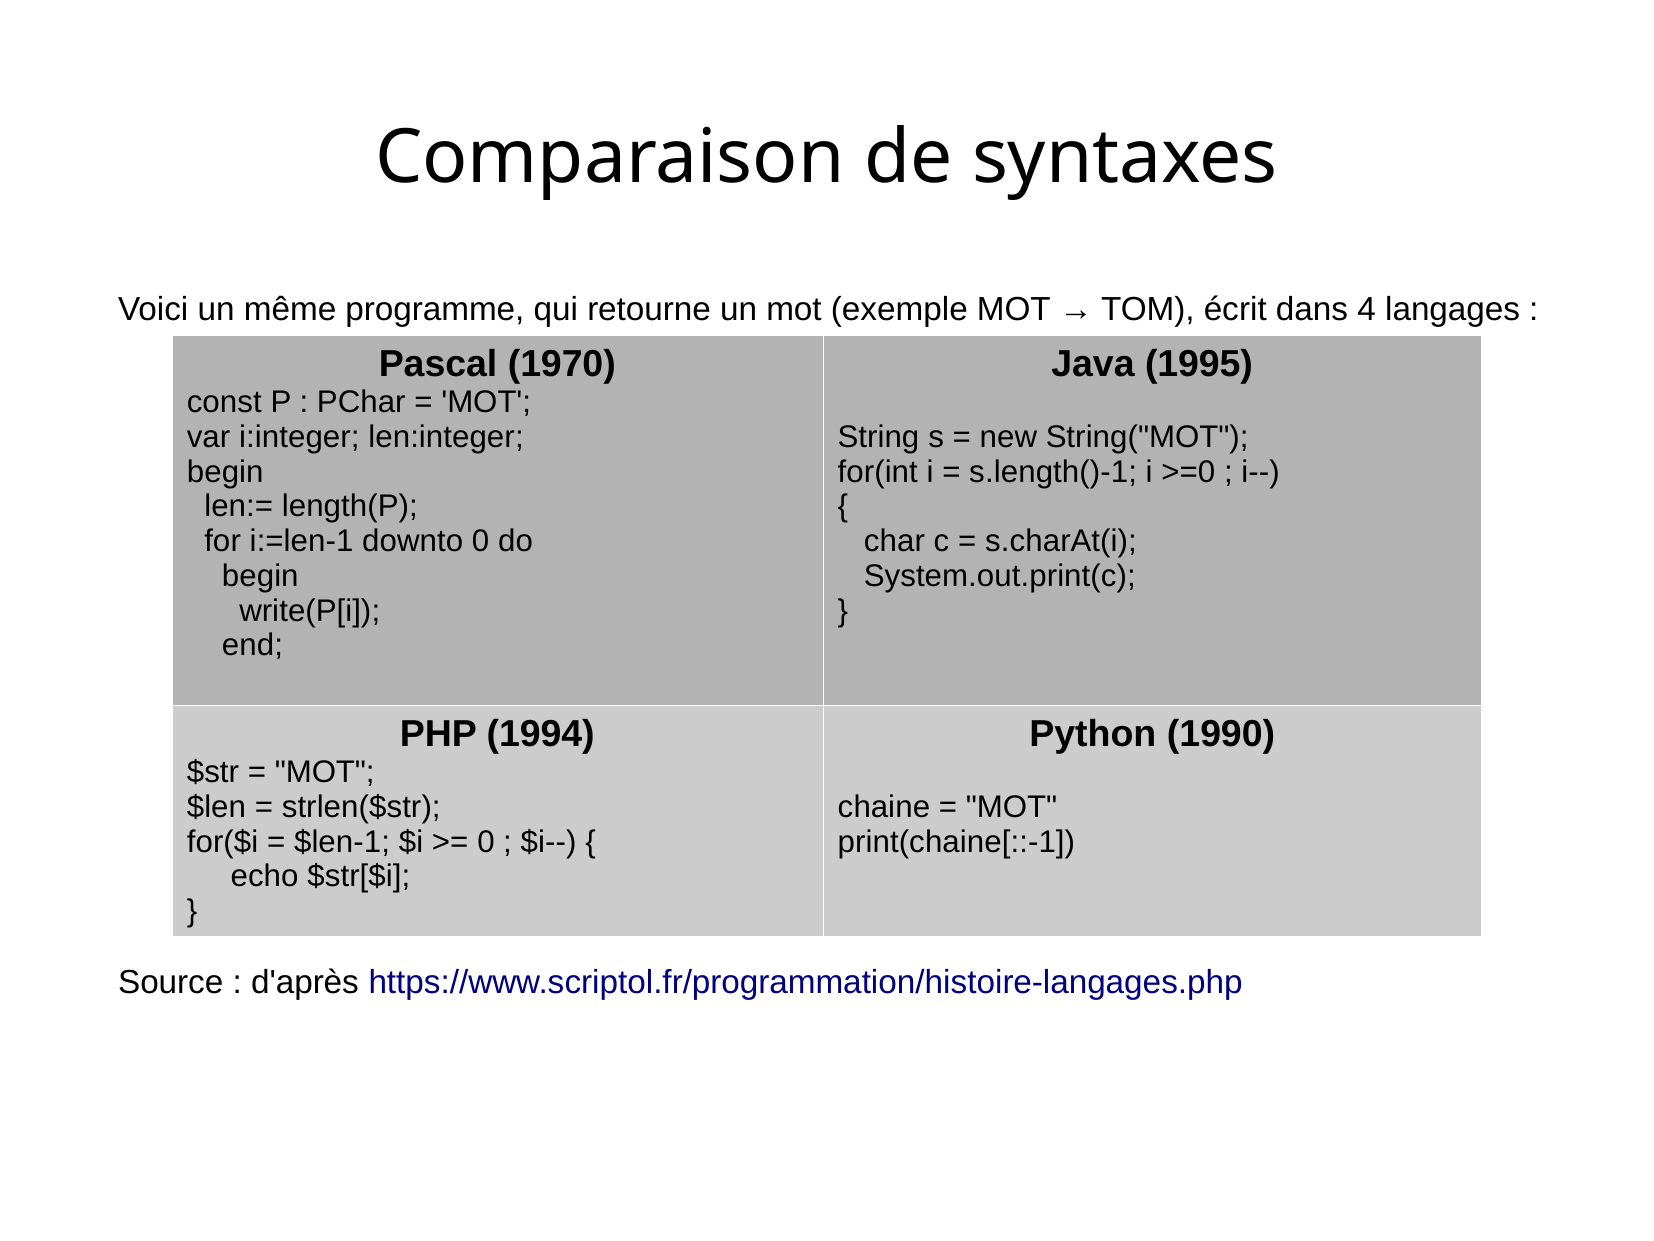

# Comparaison de syntaxes
Voici un même programme, qui retourne un mot (exemple MOT → TOM), écrit dans 4 langages :
Source : d'après https://www.scriptol.fr/programmation/histoire-langages.php
| Pascal (1970) const P : PChar = 'MOT'; var i:integer; len:integer; begin len:= length(P); for i:=len-1 downto 0 do begin write(P[i]); end; | Java (1995) String s = new String("MOT"); for(int i = s.length()-1; i >=0 ; i--) { char c = s.charAt(i); System.out.print(c); } |
| --- | --- |
| PHP (1994) $str = "MOT"; $len = strlen($str); for($i = $len-1; $i >= 0 ; $i--) { echo $str[$i]; } | Python (1990) chaine = "MOT" print(chaine[::-1]) |